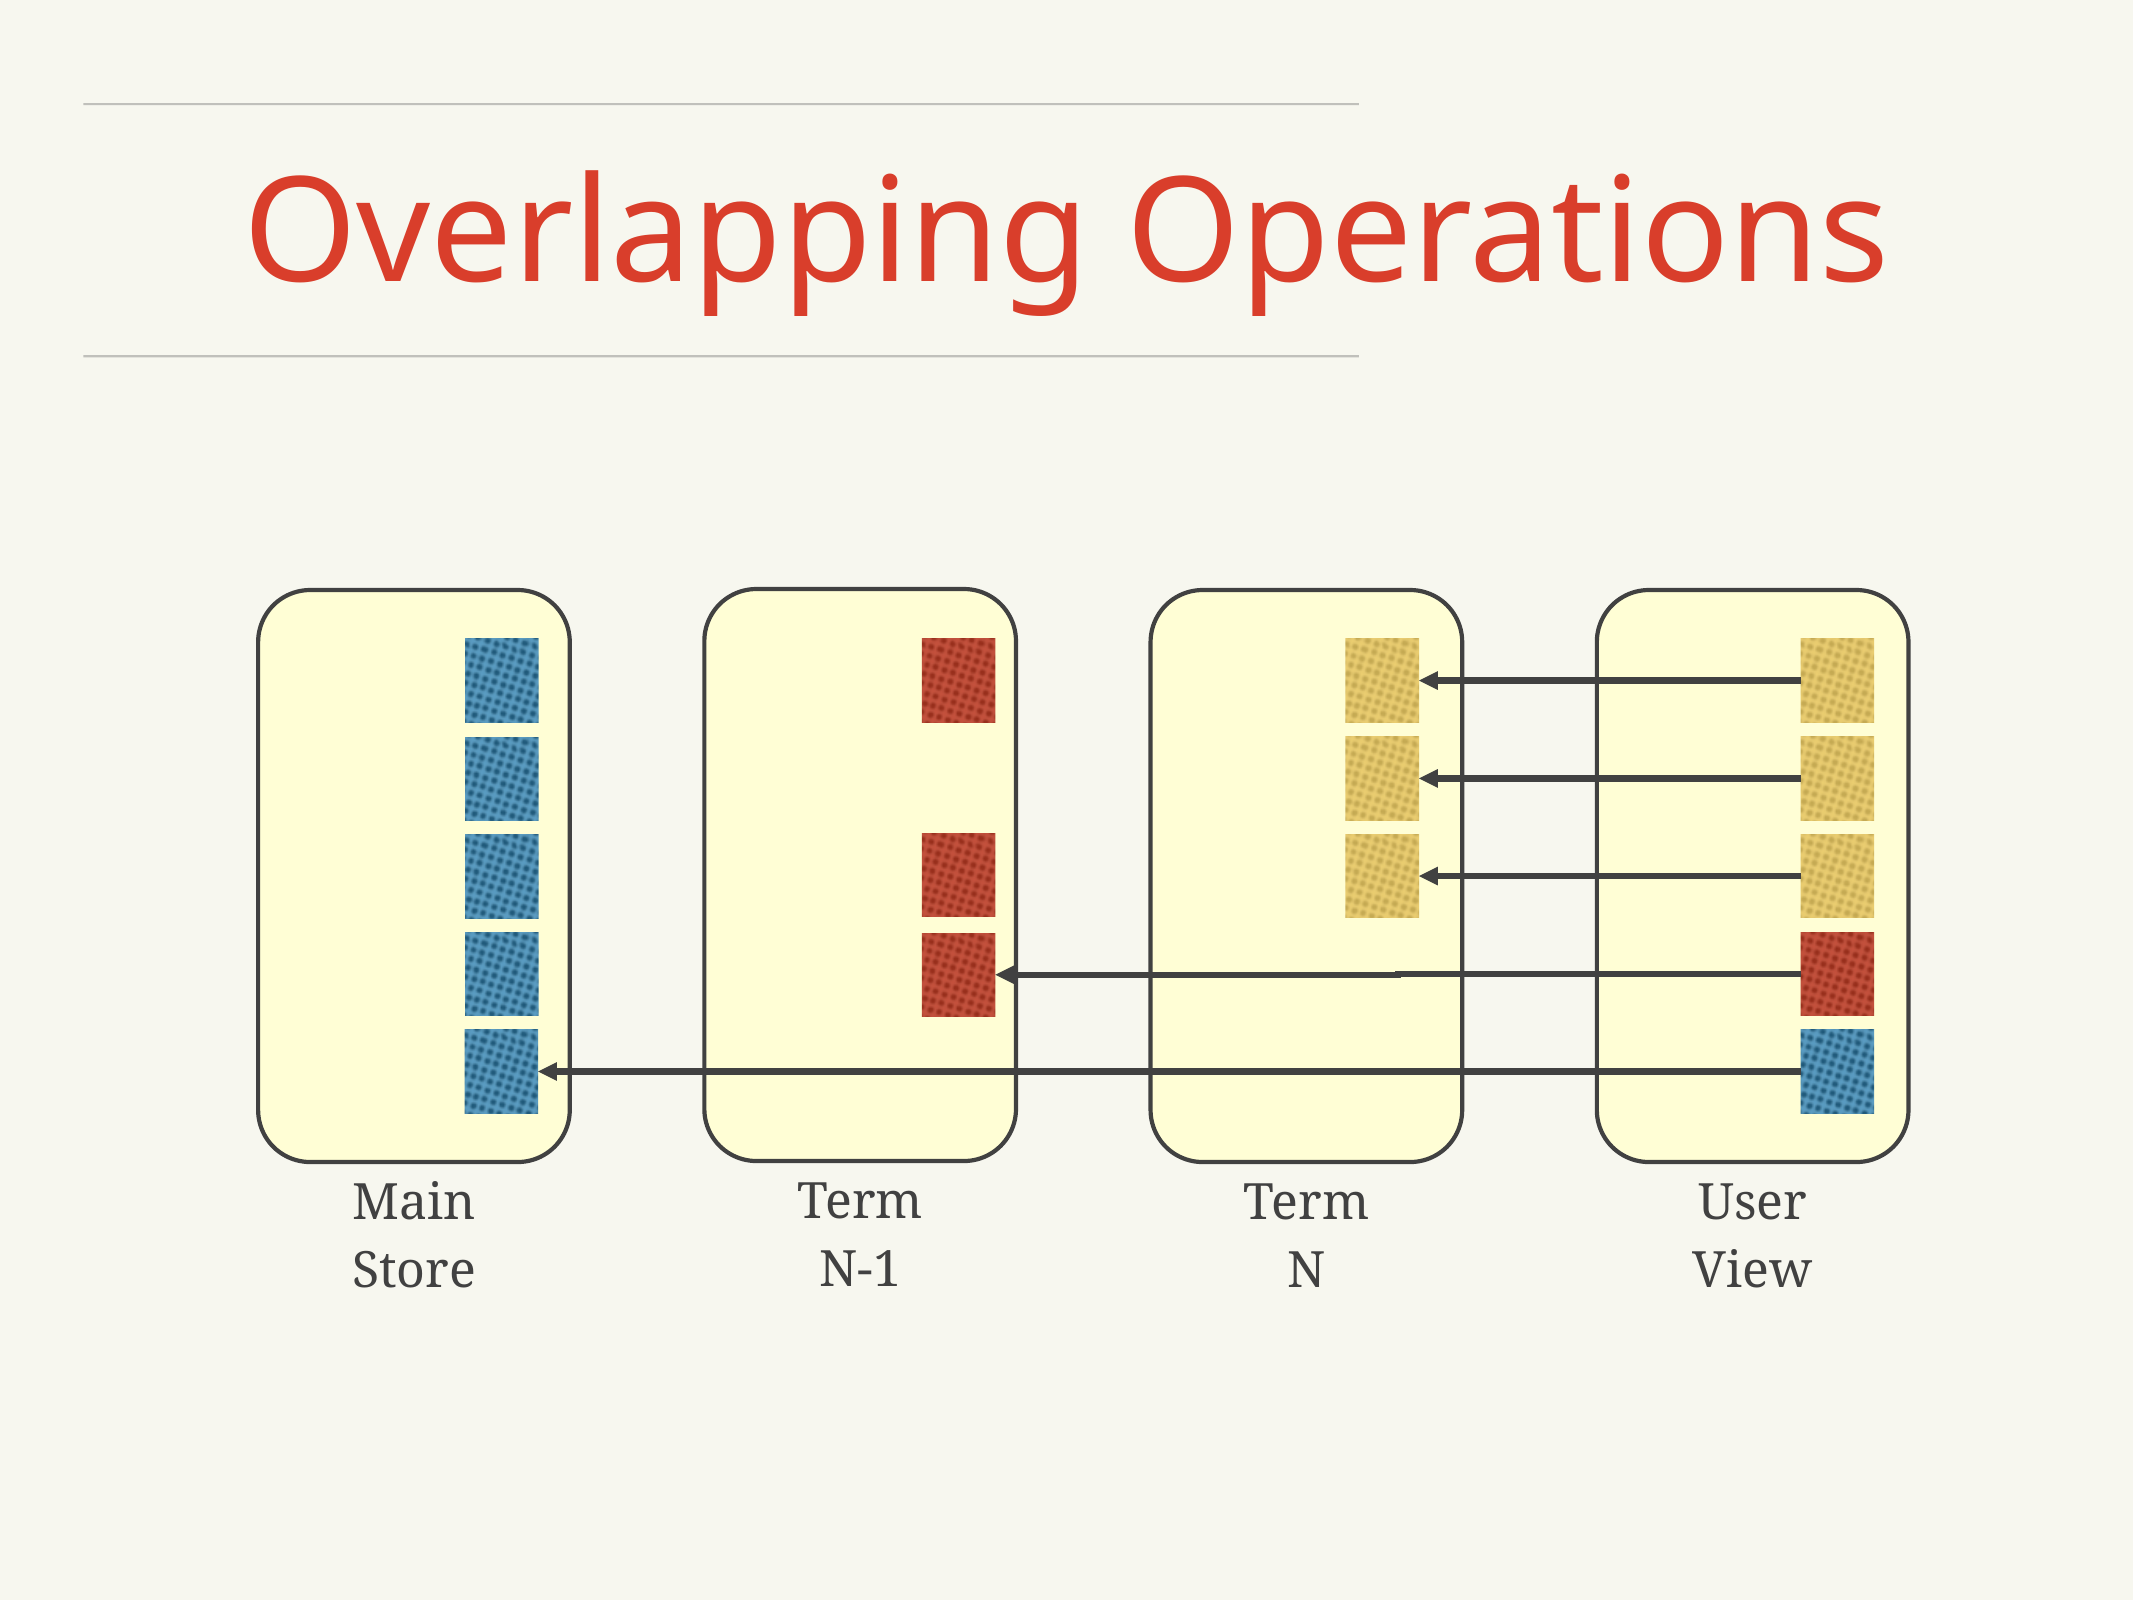

# Overlapping Operations
Term
N-1
Main
Store
Term
N
User
View